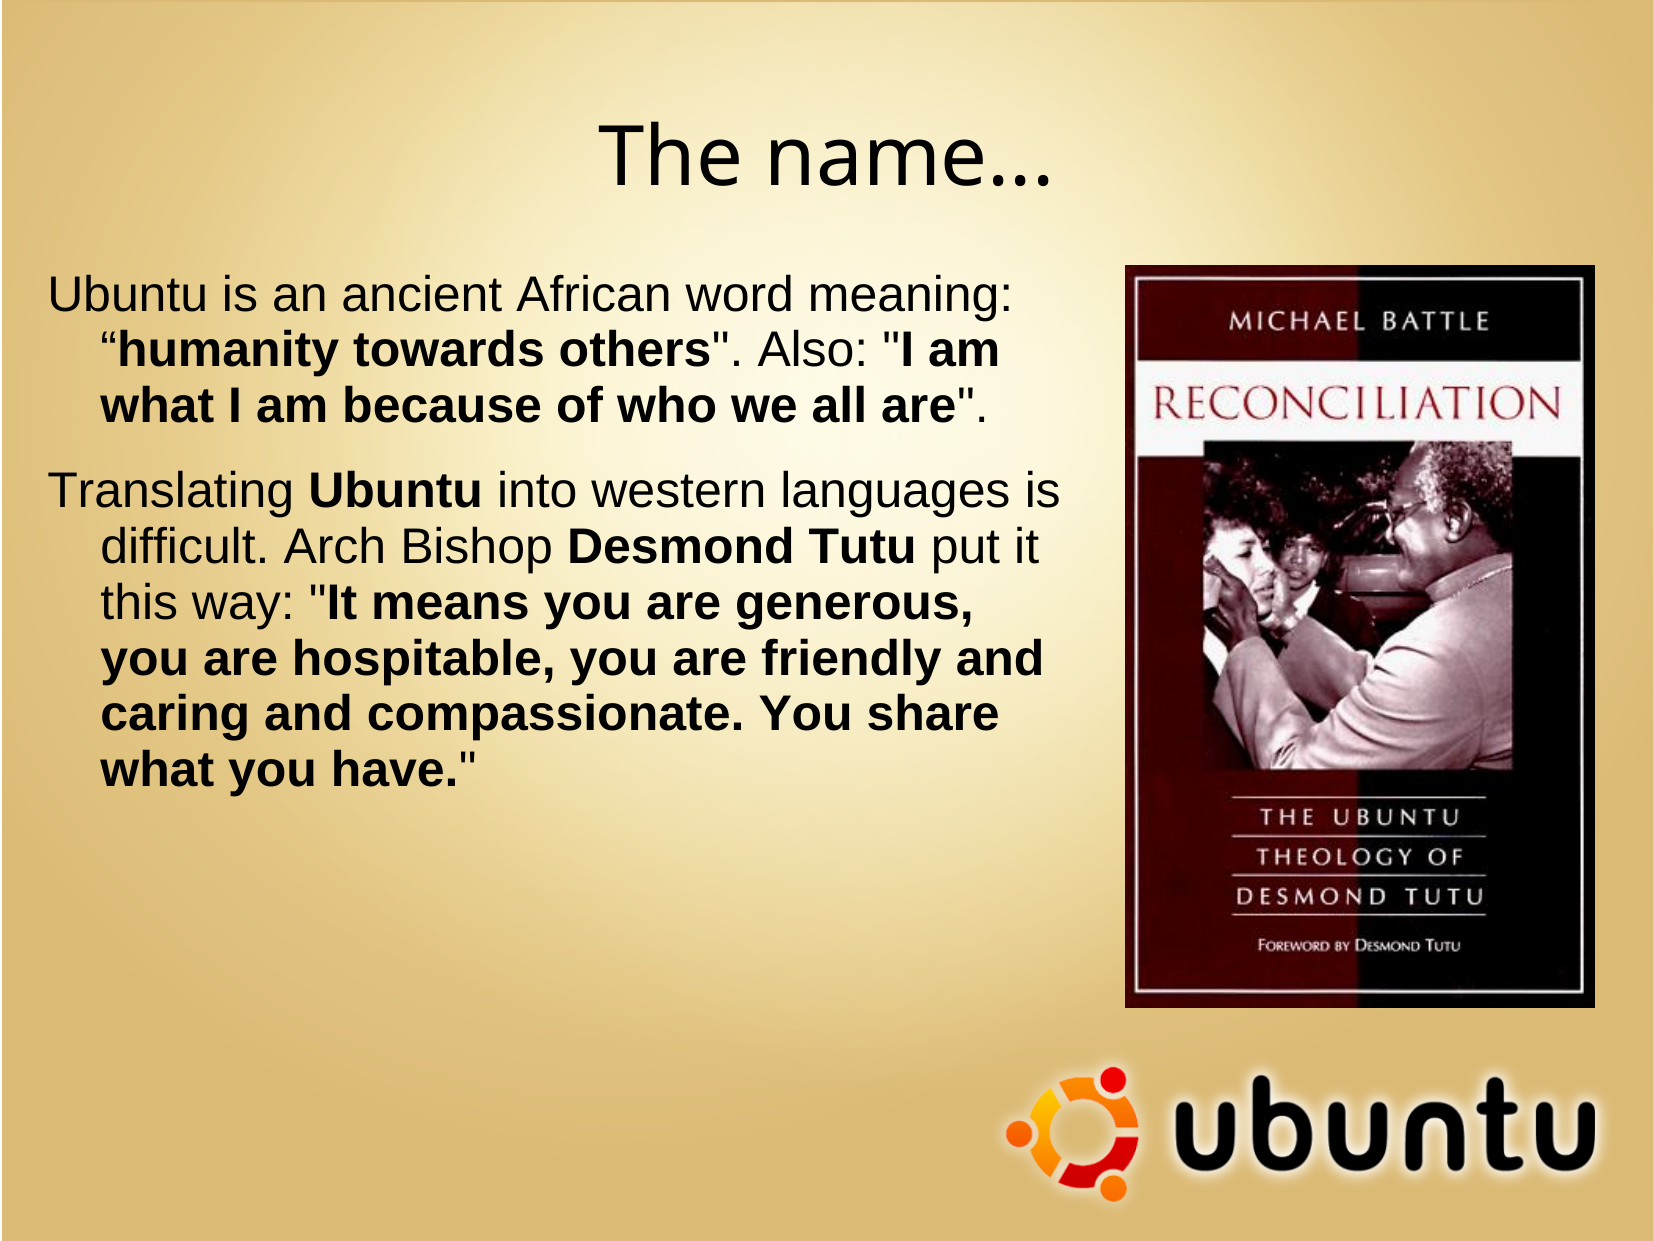

# The name...
Ubuntu is an ancient African word meaning: “humanity towards others". Also: "I am what I am because of who we all are".
Translating Ubuntu into western languages is difficult. Arch Bishop Desmond Tutu put it this way: "It means you are generous, you are hospitable, you are friendly and caring and compassionate. You share what you have."